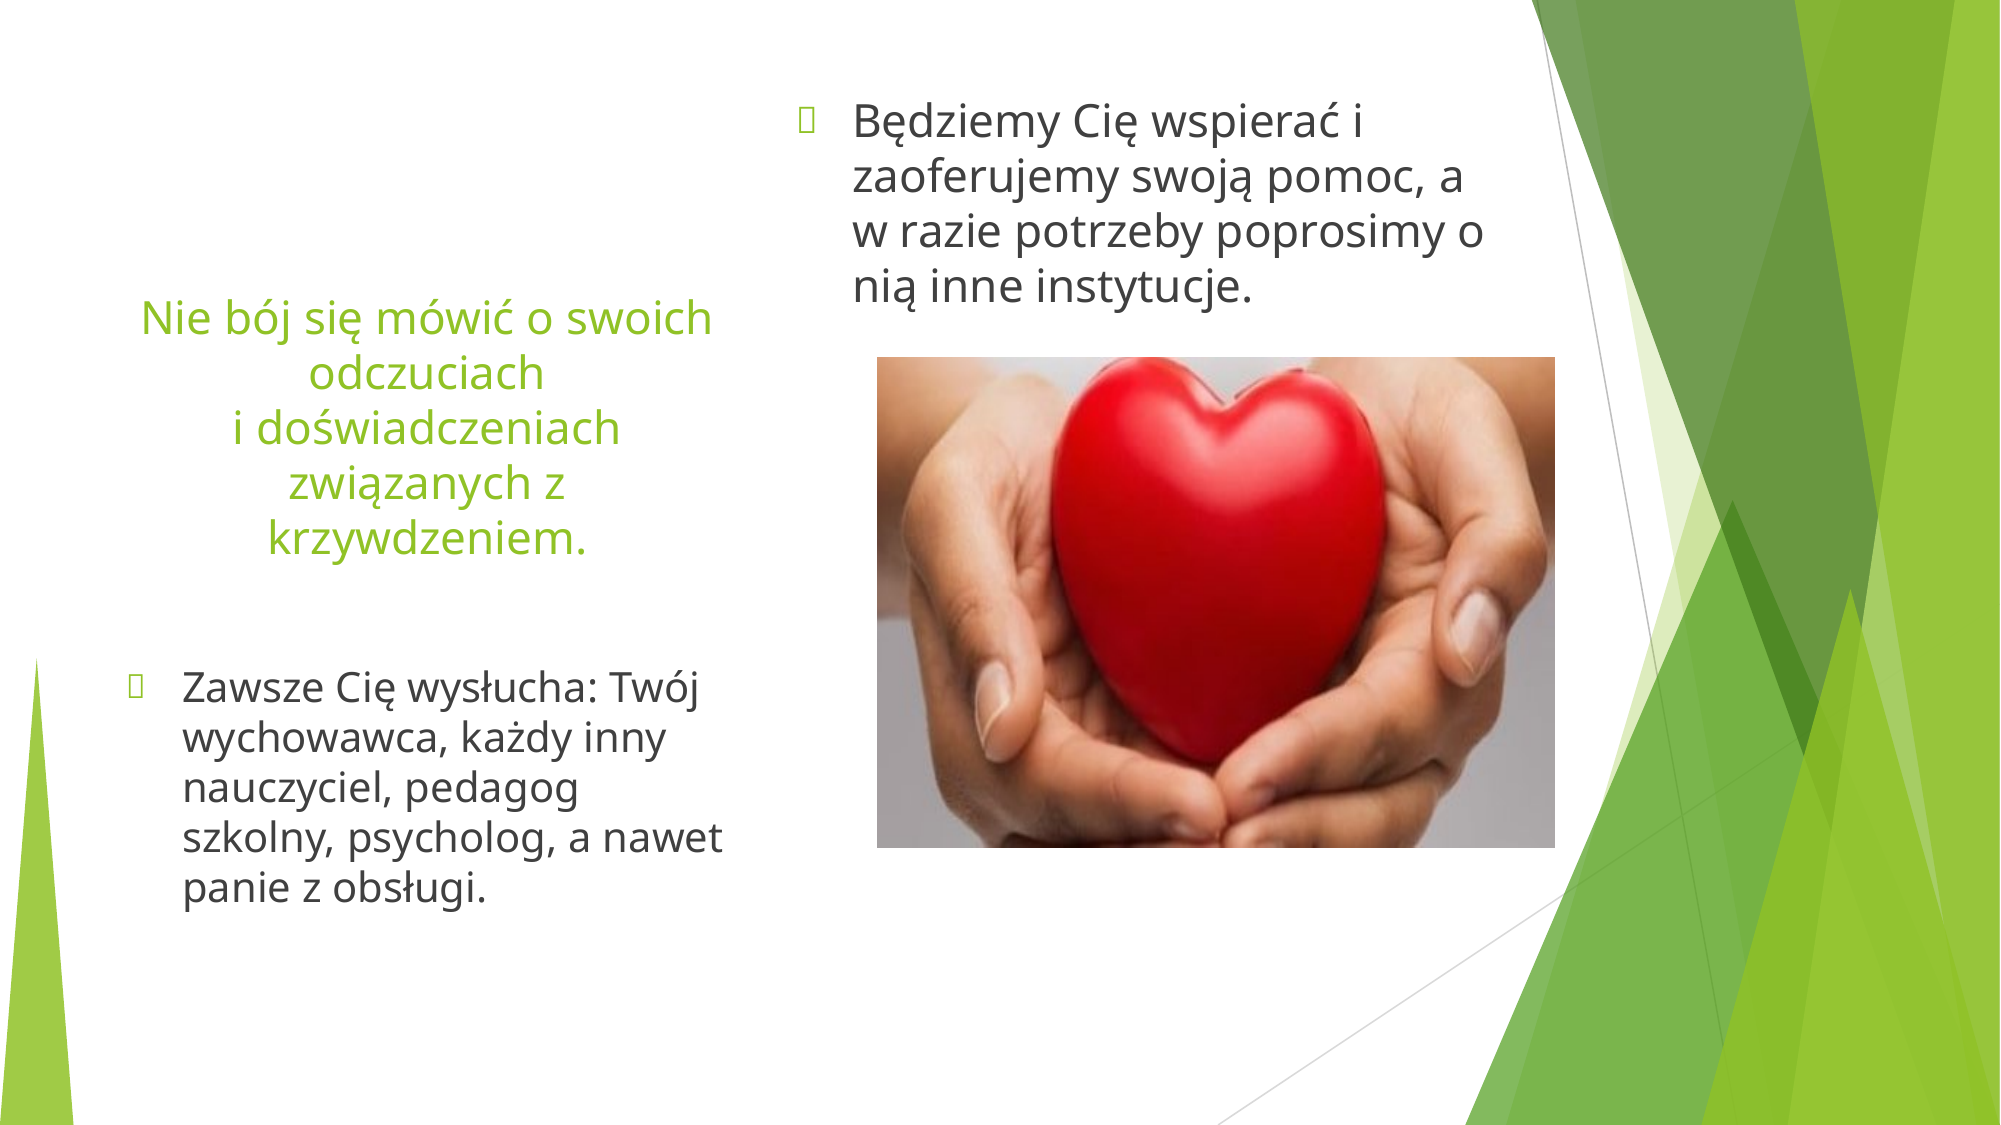

Będziemy Cię wspierać i zaoferujemy swoją pomoc, a w razie potrzeby poprosimy o nią inne instytucje.
# Nie bój się mówić o swoich odczuciach i doświadczeniach związanych z krzywdzeniem.
Zawsze Cię wysłucha: Twój wychowawca, każdy inny nauczyciel, pedagog szkolny, psycholog, a nawet panie z obsługi.